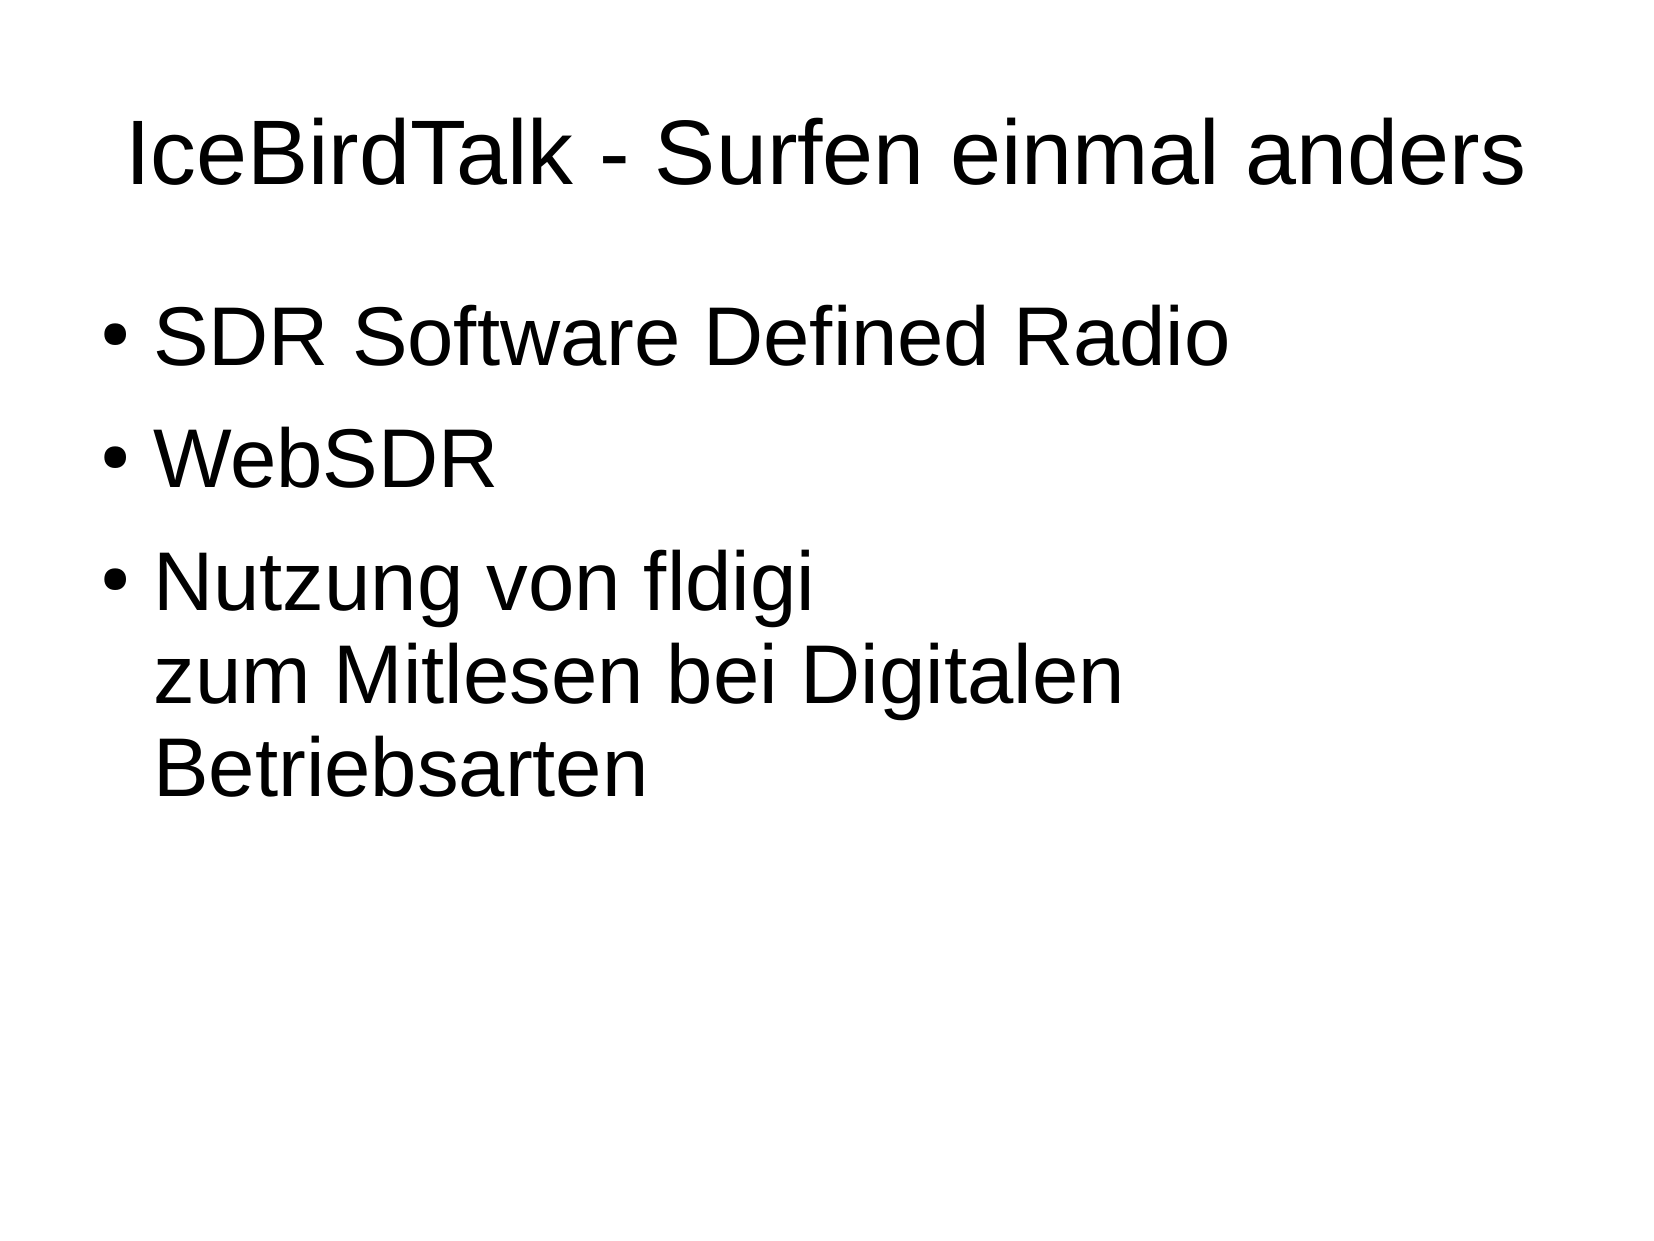

# IceBirdTalk - Surfen einmal anders
SDR Software Defined Radio
WebSDR
Nutzung von fldigi
zum Mitlesen bei Digitalen Betriebsarten